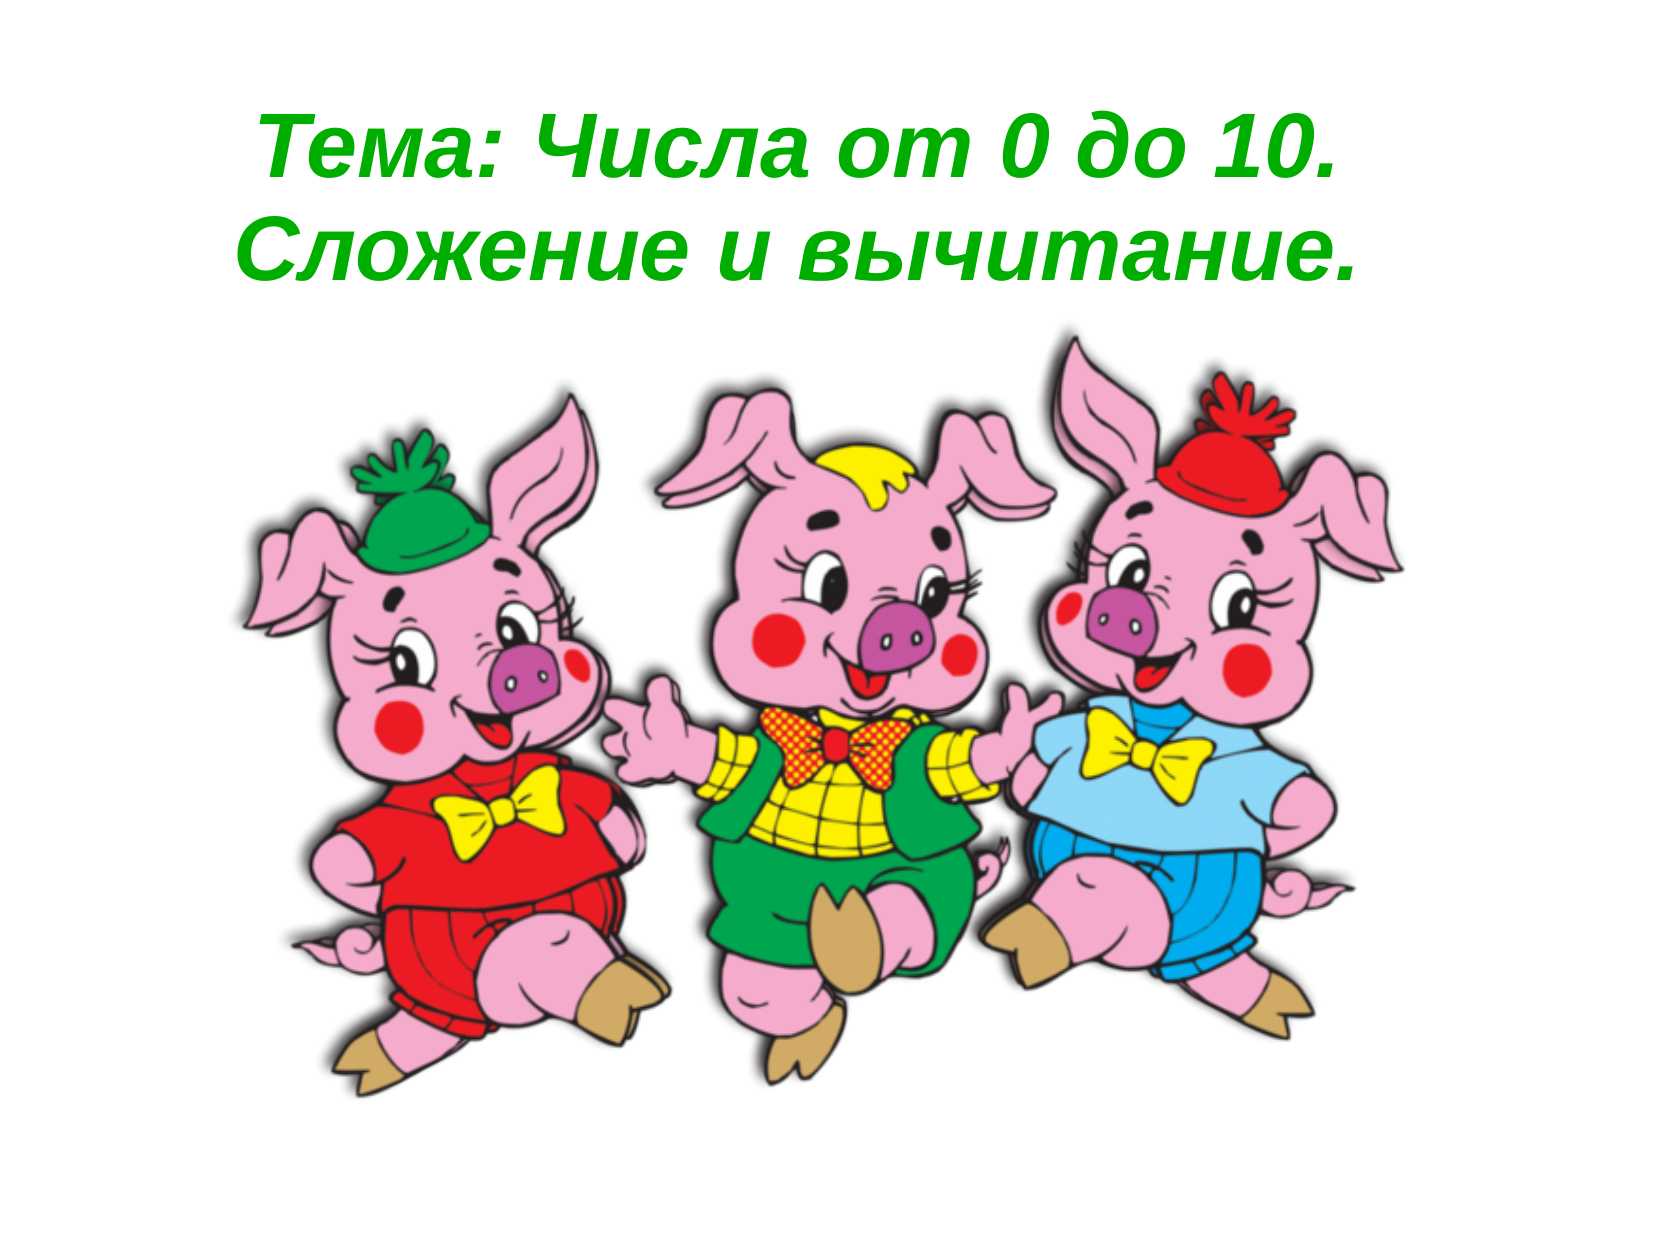

# Тема: Числа от 0 до 10. Сложение и вычитание.